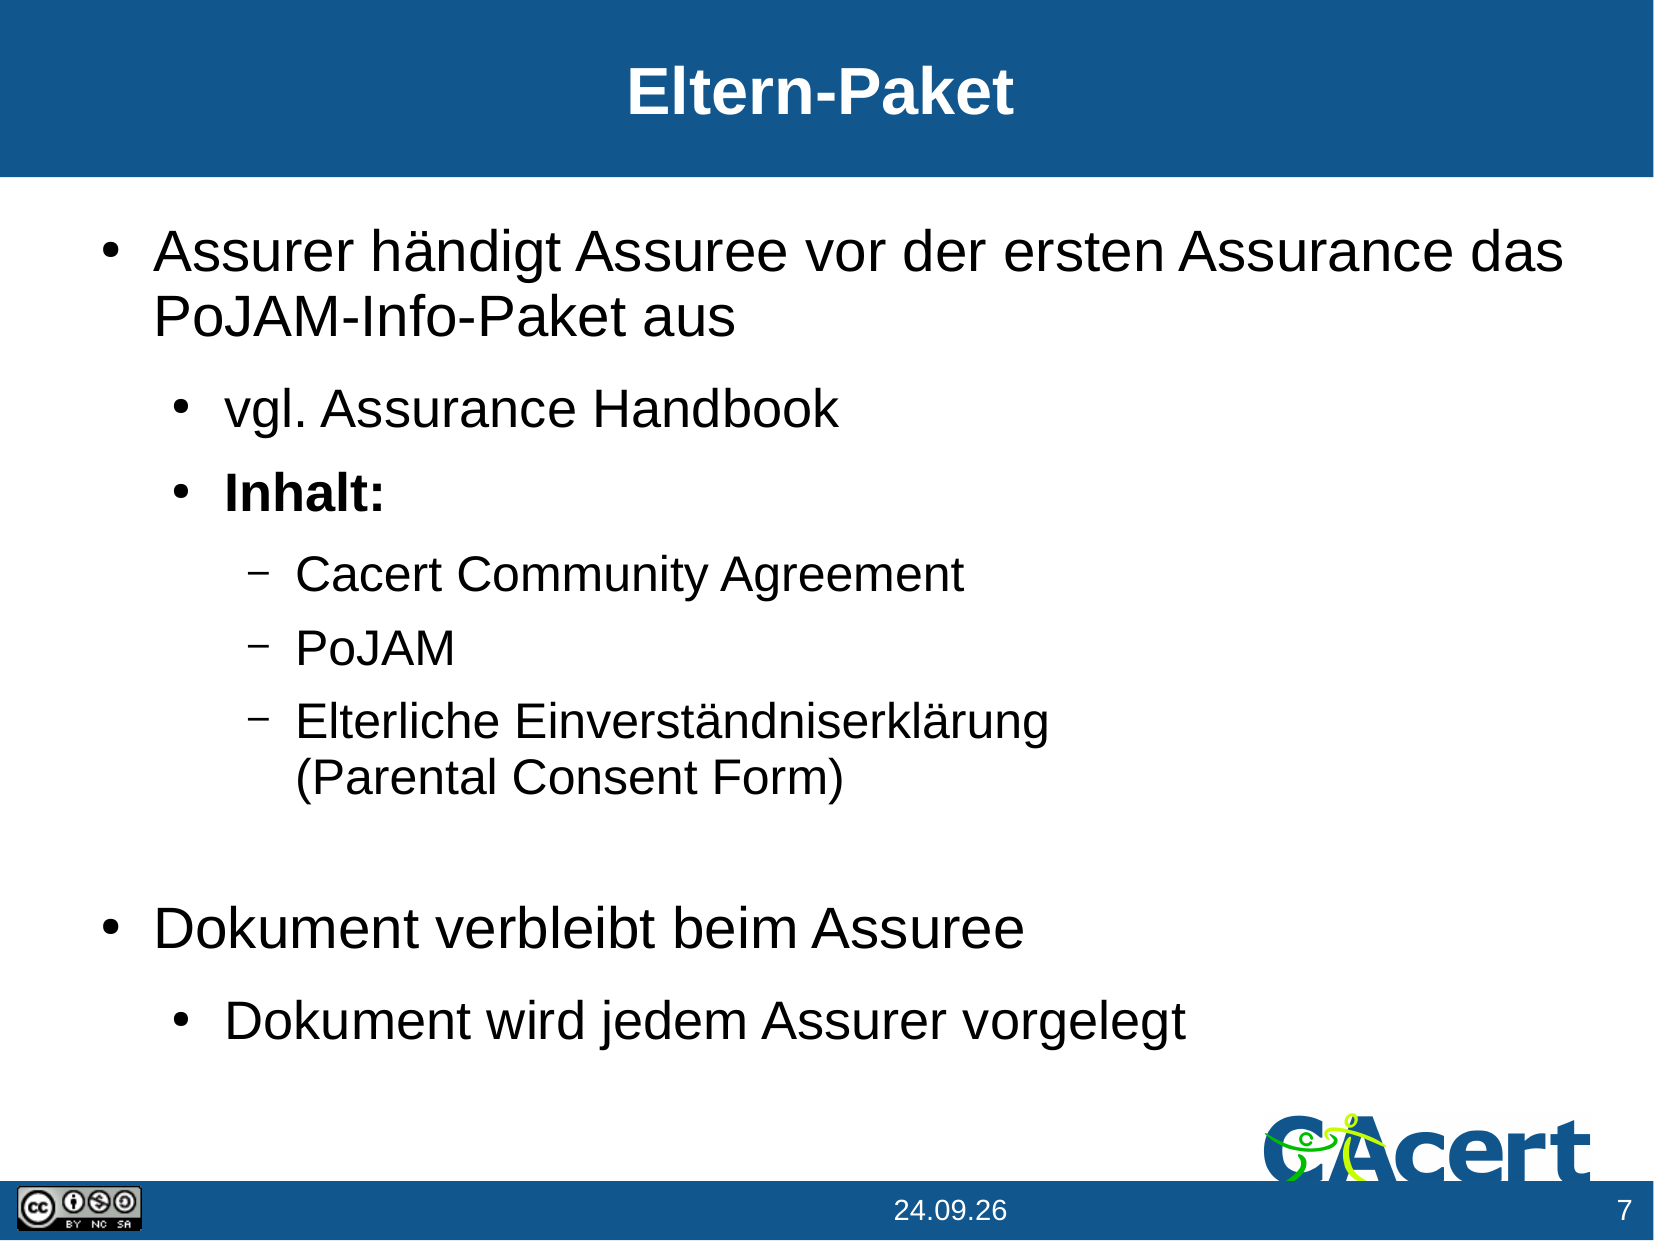

# Eltern-Paket
Assurer händigt Assuree vor der ersten Assurance das PoJAM-Info-Paket aus
vgl. Assurance Handbook
Inhalt:
Cacert Community Agreement
PoJAM
Elterliche Einverständniserklärung
(Parental Consent Form)
Dokument verbleibt beim Assuree
Dokument wird jedem Assurer vorgelegt